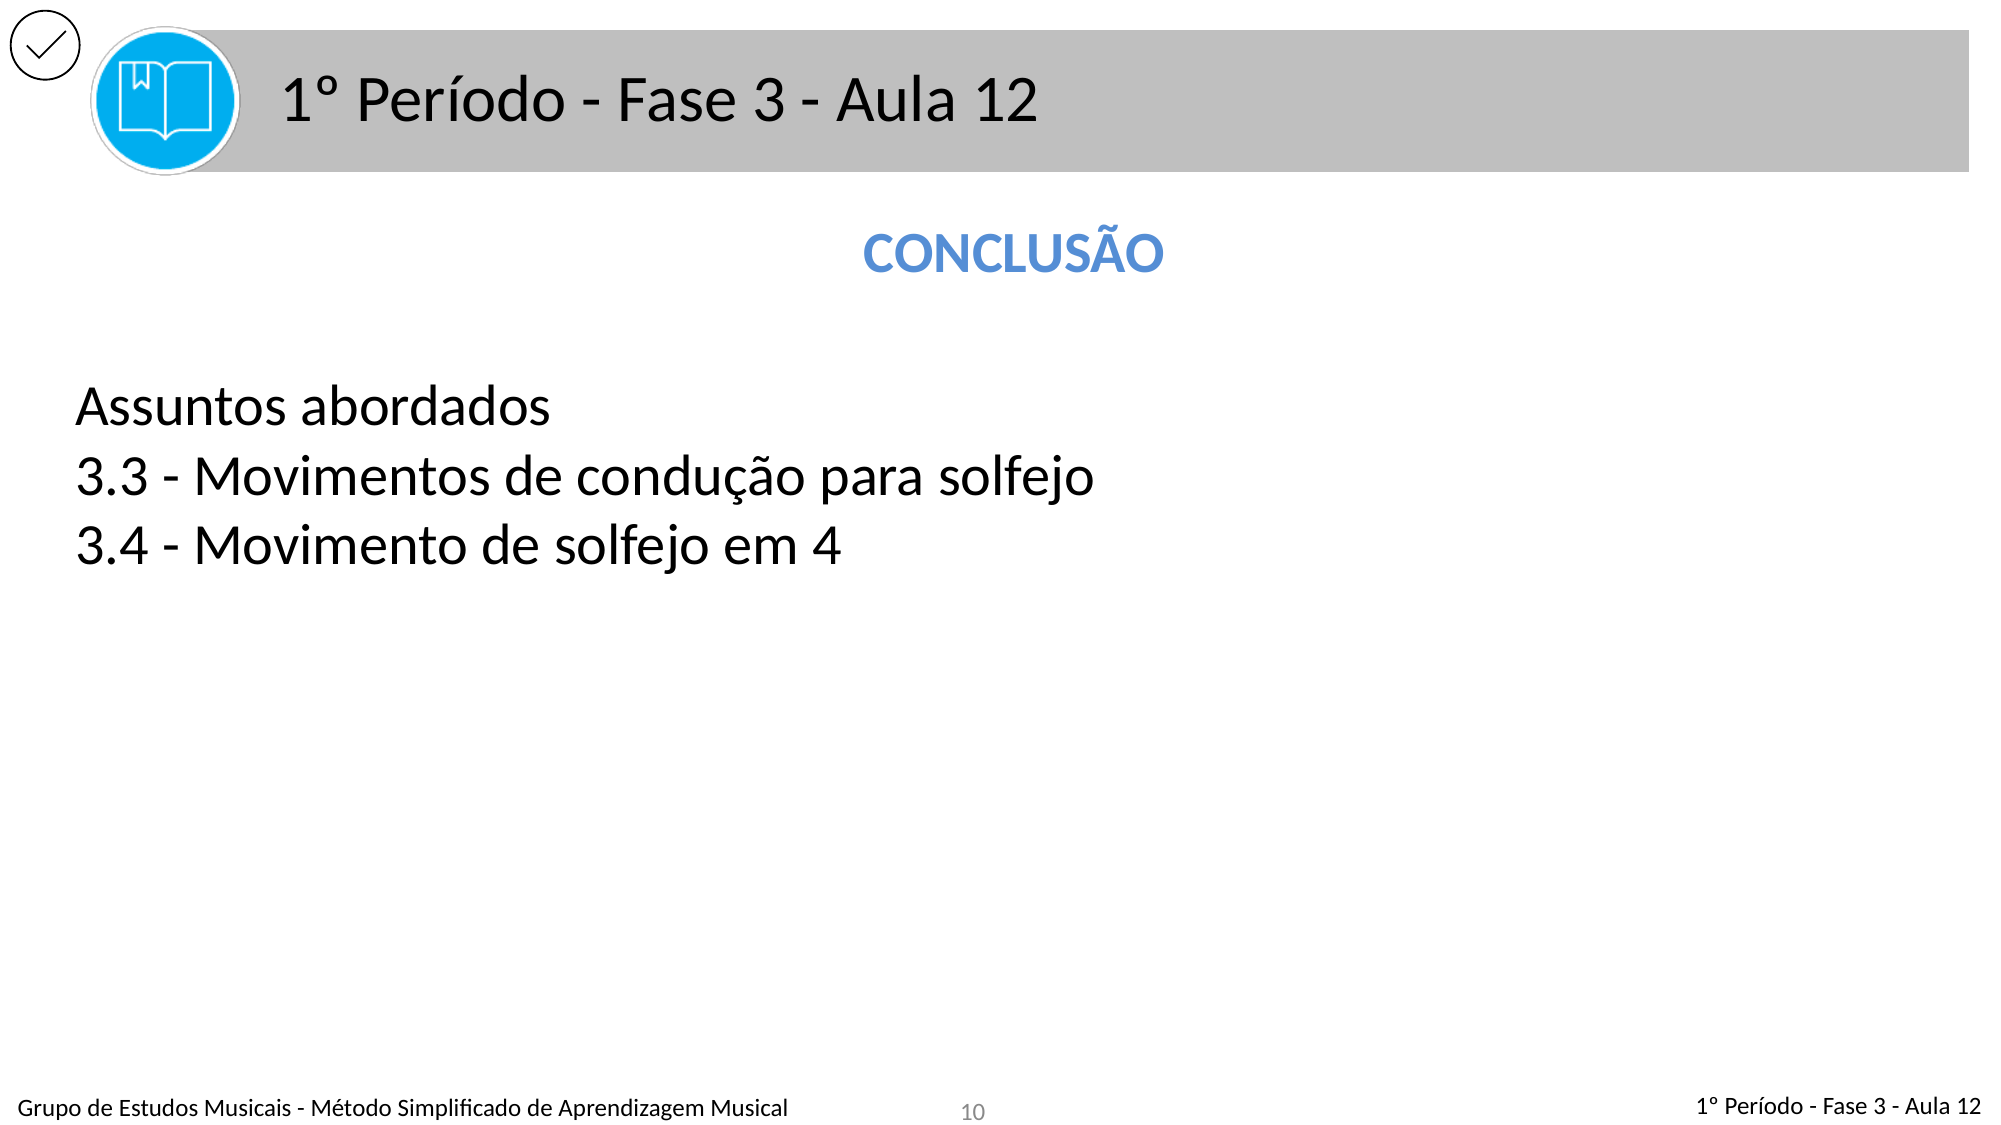

1º Período - Fase 3 - Aula 12
CONCLUSÃO
Assuntos abordados
3.3 - Movimentos de condução para solfejo
3.4 - Movimento de solfejo em 4
1º Período - Fase 3 - Aula 12
Grupo de Estudos Musicais - Método Simplificado de Aprendizagem Musical